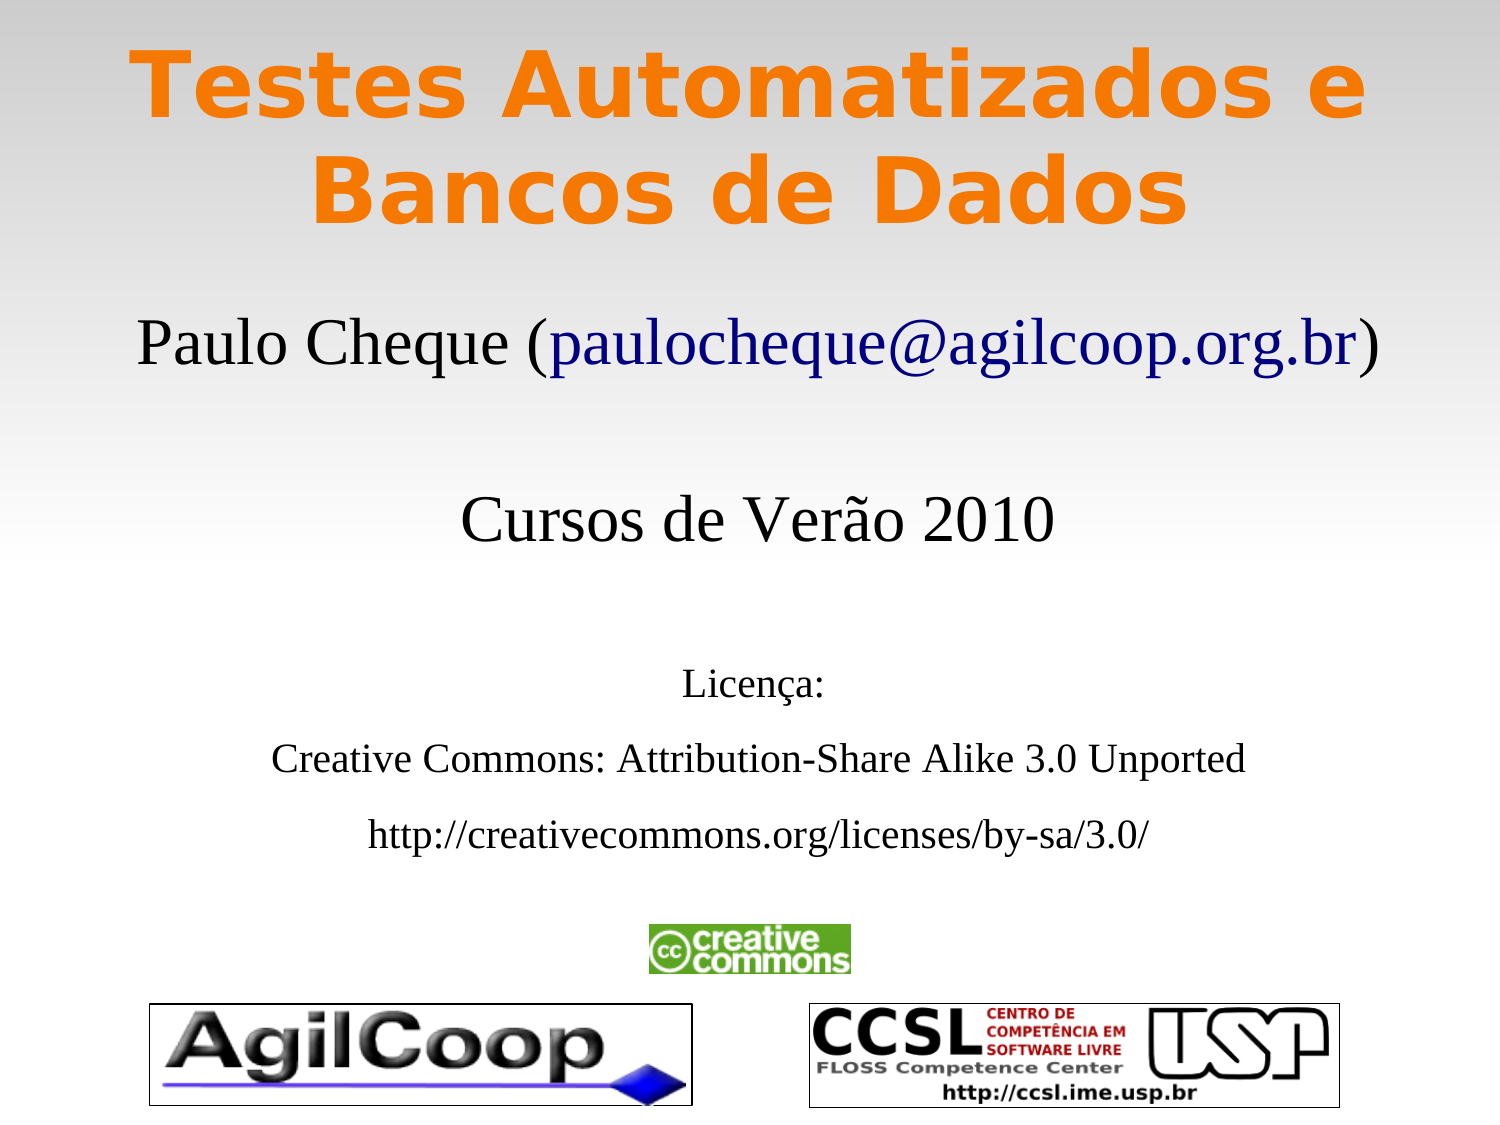

# Testes Automatizados e Bancos de Dados
Paulo Cheque (paulocheque@agilcoop.org.br)
Cursos de Verão 2010
Licença:
Creative Commons: Attribution-Share Alike 3.0 Unported
http://creativecommons.org/licenses/by-sa/3.0/